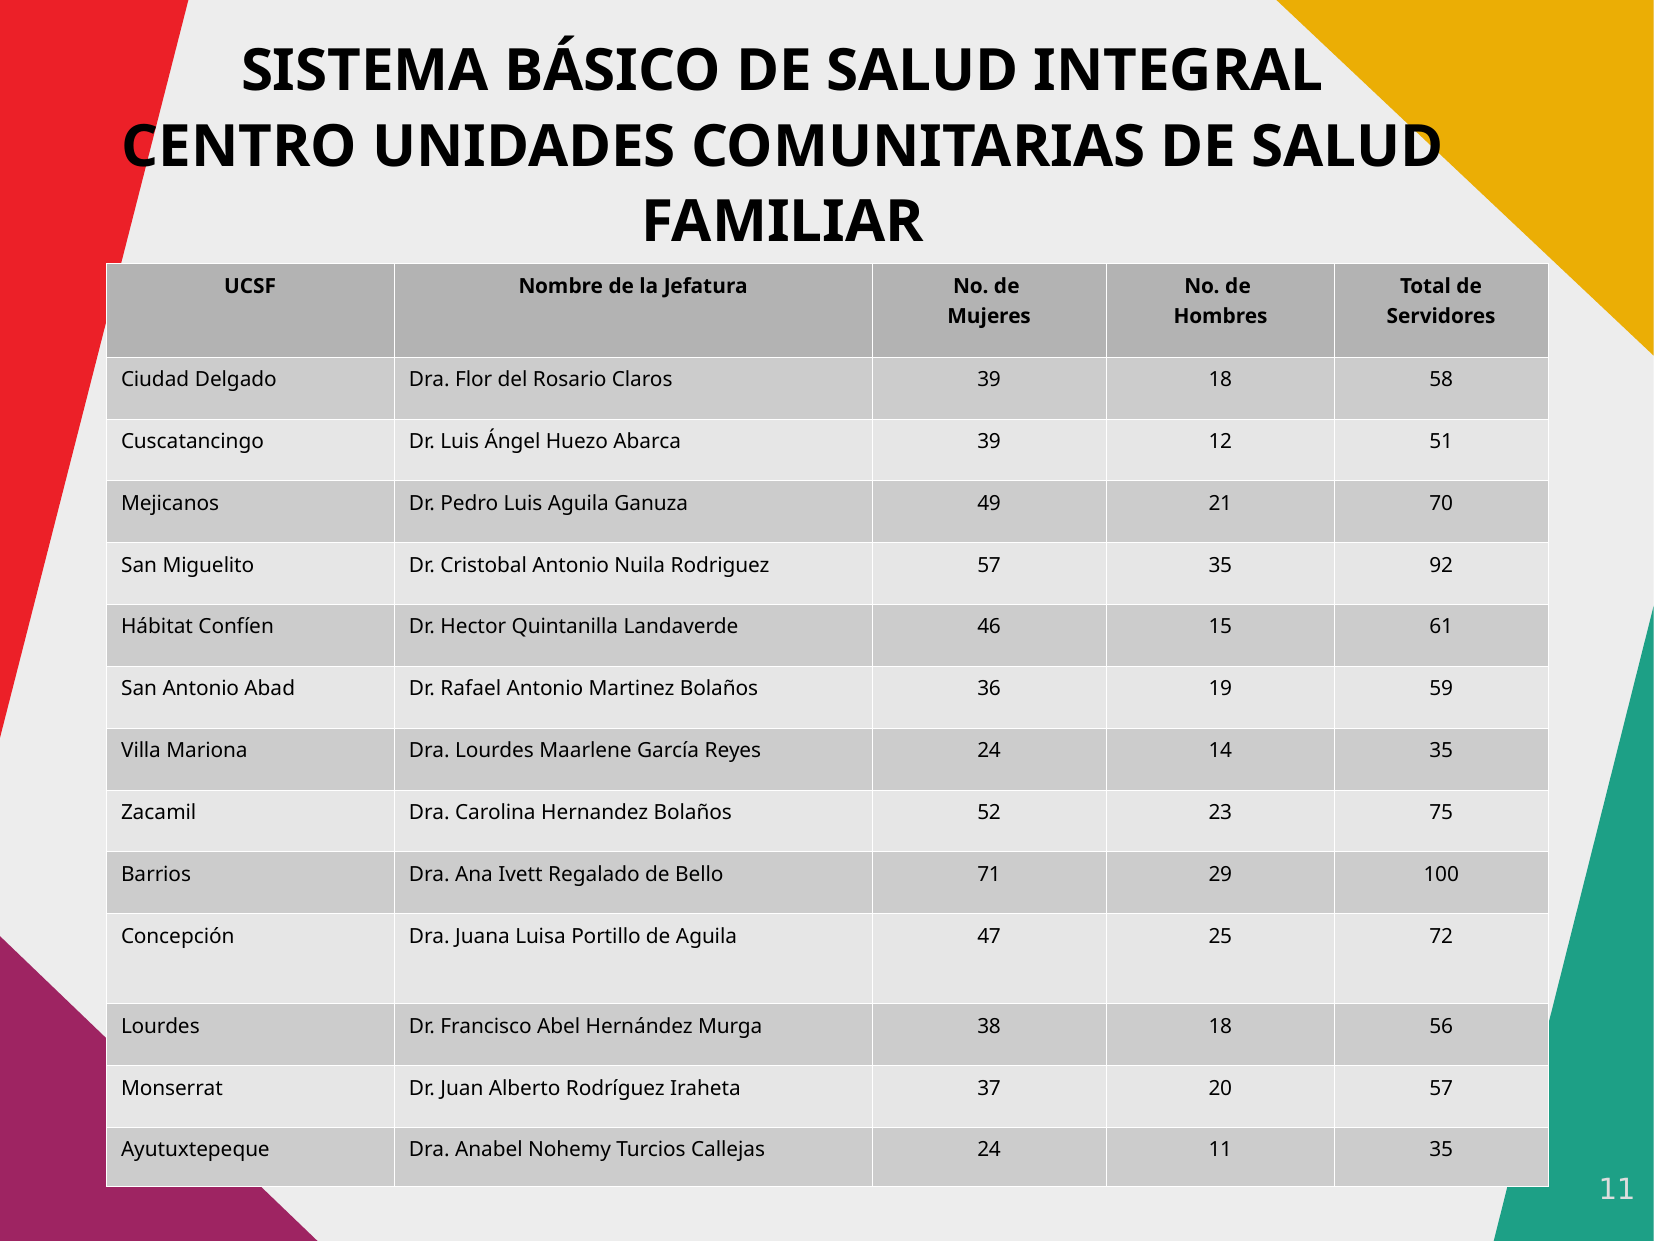

# SISTEMA BÁSICO DE SALUD INTEGRAL CENTRO UNIDADES COMUNITARIAS DE SALUD FAMILIAR
| UCSF | Nombre de la Jefatura | No. de Mujeres | No. de Hombres | Total de Servidores |
| --- | --- | --- | --- | --- |
| Ciudad Delgado | Dra. Flor del Rosario Claros | 39 | 18 | 58 |
| Cuscatancingo | Dr. Luis Ángel Huezo Abarca | 39 | 12 | 51 |
| Mejicanos | Dr. Pedro Luis Aguila Ganuza | 49 | 21 | 70 |
| San Miguelito | Dr. Cristobal Antonio Nuila Rodriguez | 57 | 35 | 92 |
| Hábitat Confíen | Dr. Hector Quintanilla Landaverde | 46 | 15 | 61 |
| San Antonio Abad | Dr. Rafael Antonio Martinez Bolaños | 36 | 19 | 59 |
| Villa Mariona | Dra. Lourdes Maarlene García Reyes | 24 | 14 | 35 |
| Zacamil | Dra. Carolina Hernandez Bolaños | 52 | 23 | 75 |
| Barrios | Dra. Ana Ivett Regalado de Bello | 71 | 29 | 100 |
| Concepción | Dra. Juana Luisa Portillo de Aguila | 47 | 25 | 72 |
| Lourdes | Dr. Francisco Abel Hernández Murga | 38 | 18 | 56 |
| Monserrat | Dr. Juan Alberto Rodríguez Iraheta | 37 | 20 | 57 |
| Ayutuxtepeque | Dra. Anabel Nohemy Turcios Callejas | 24 | 11 | 35 |
11